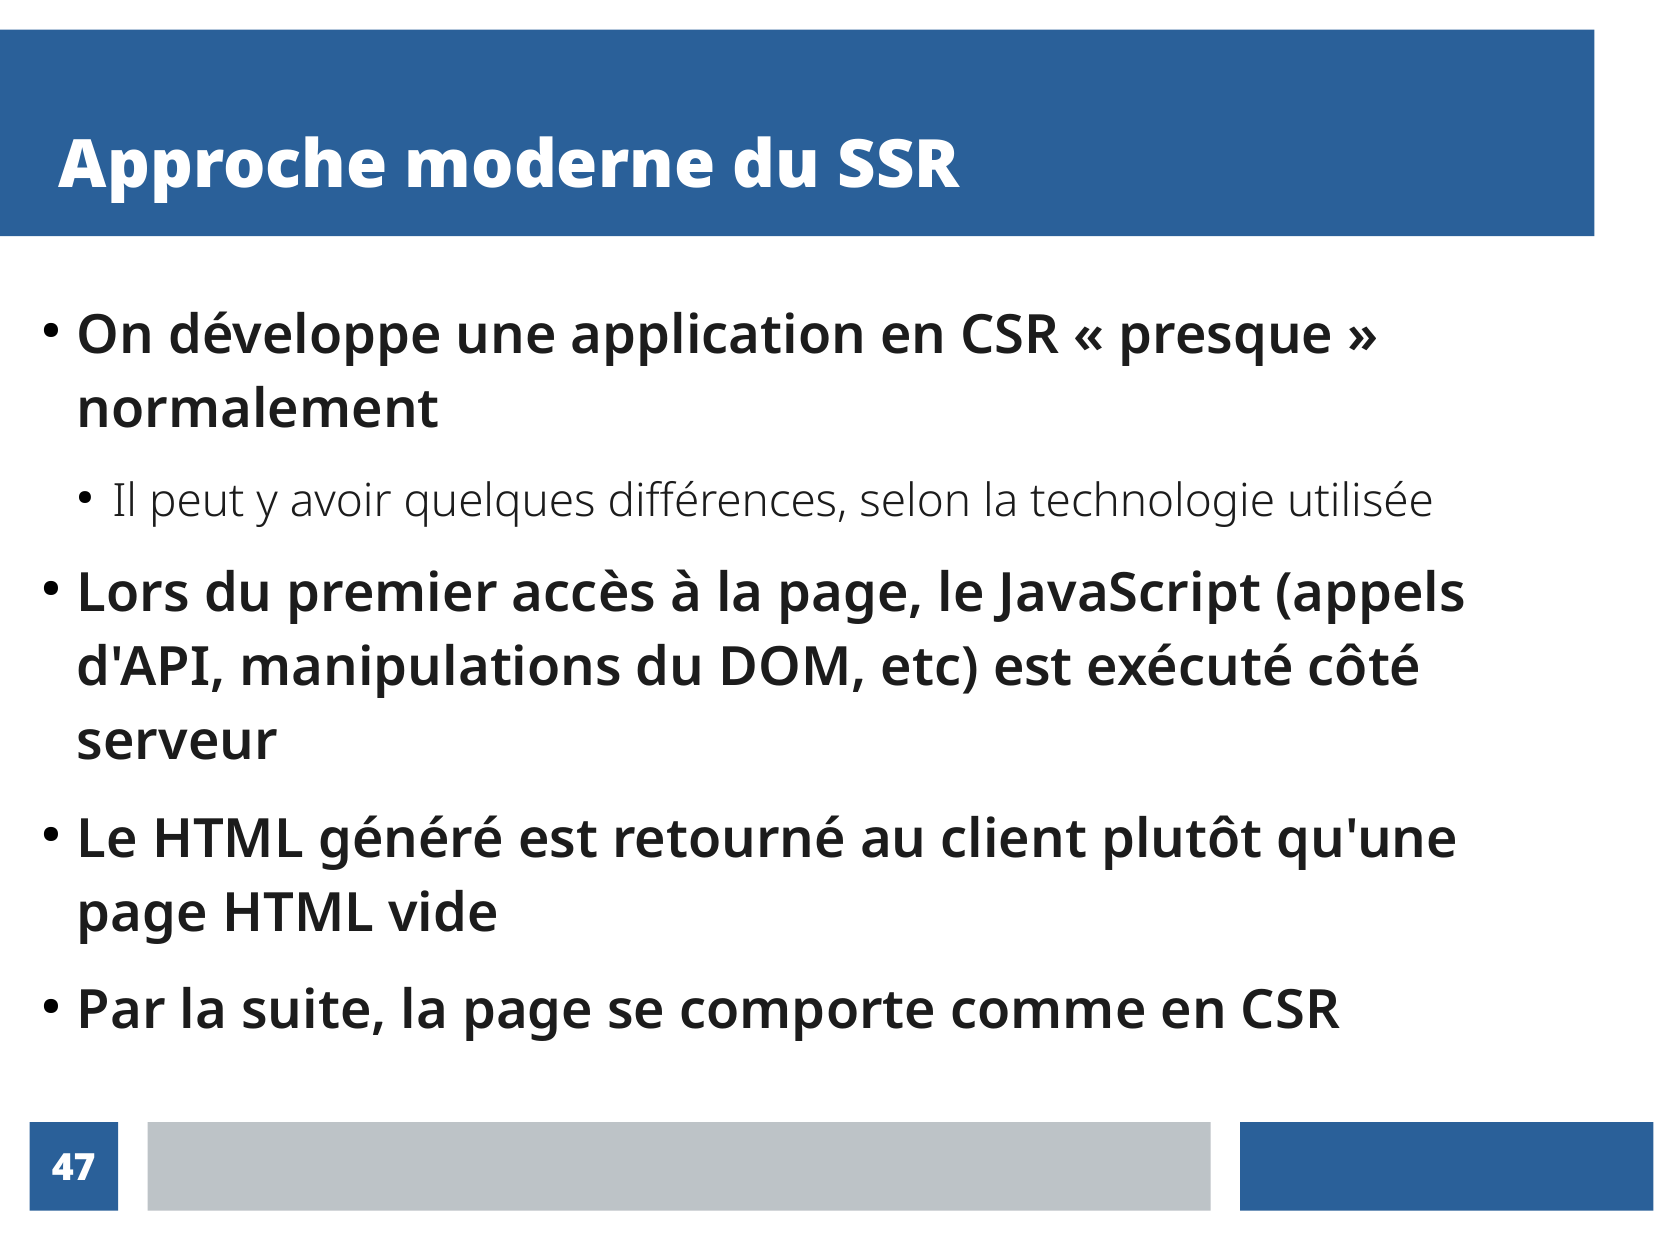

# Approche moderne du SSR
On développe une application en CSR « presque » normalement
Il peut y avoir quelques différences, selon la technologie utilisée
Lors du premier accès à la page, le JavaScript (appels d'API, manipulations du DOM, etc) est exécuté côté serveur
Le HTML généré est retourné au client plutôt qu'une page HTML vide
Par la suite, la page se comporte comme en CSR
47